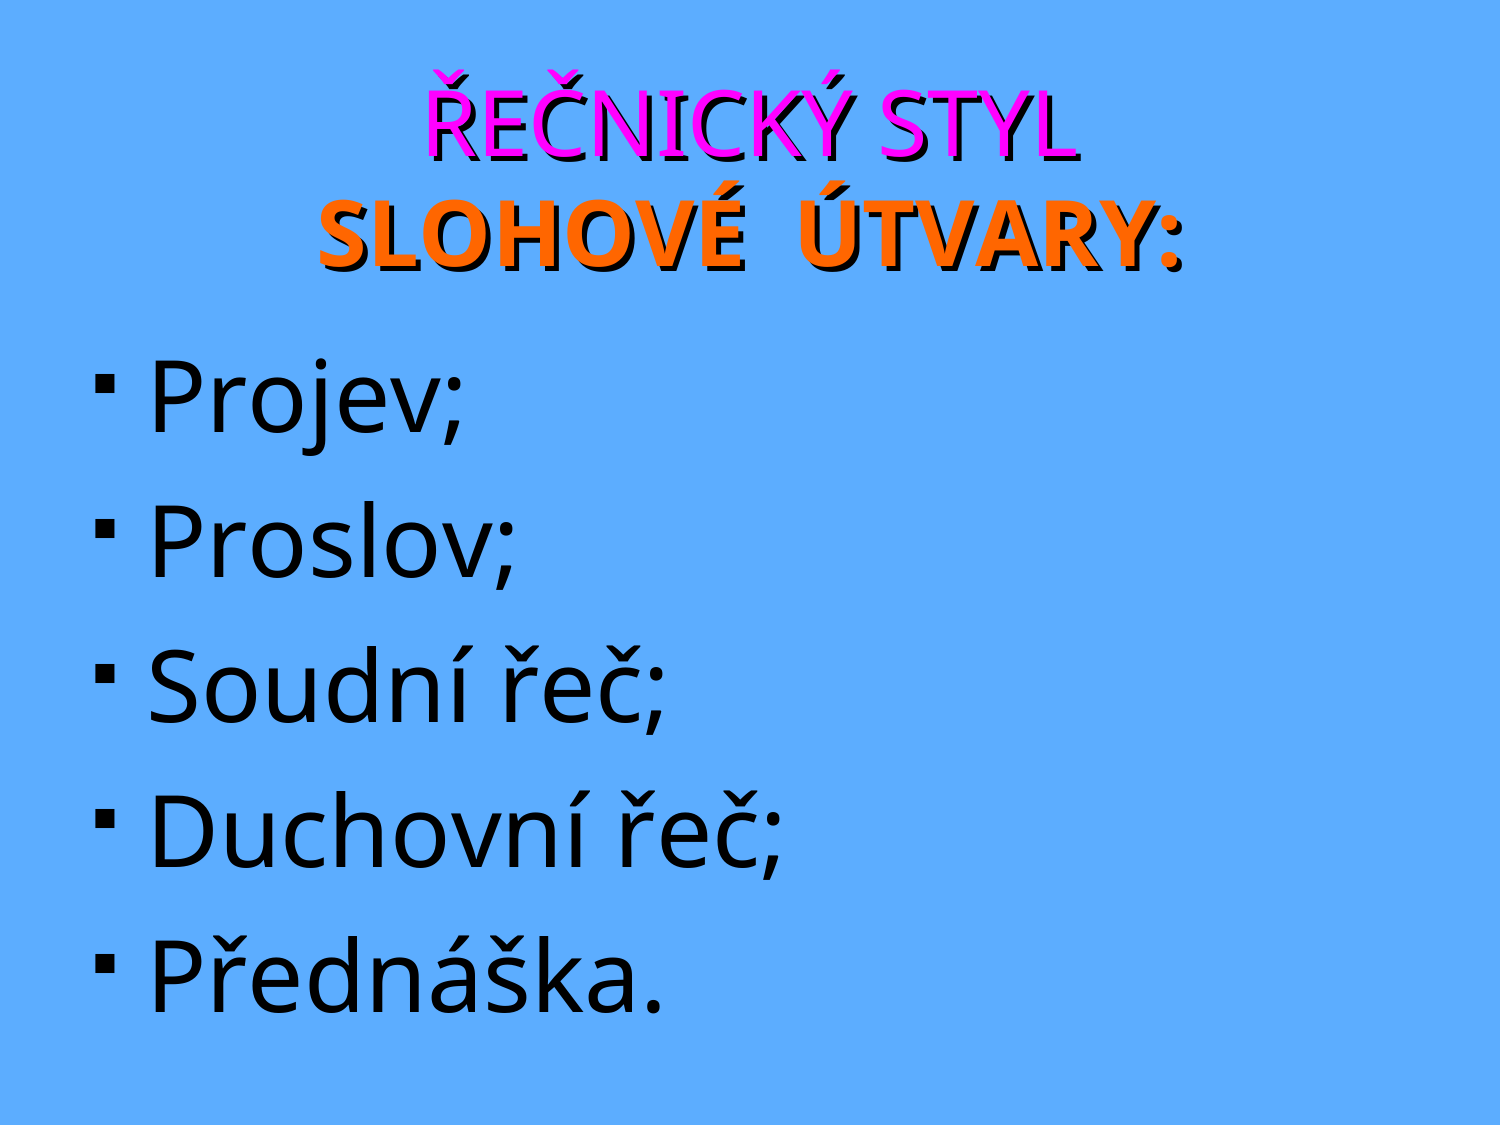

# ŘEČNICKÝ STYL SLOHOVÉ ÚTVARY:
Projev;
Proslov;
Soudní řeč;
Duchovní řeč;
Přednáška.